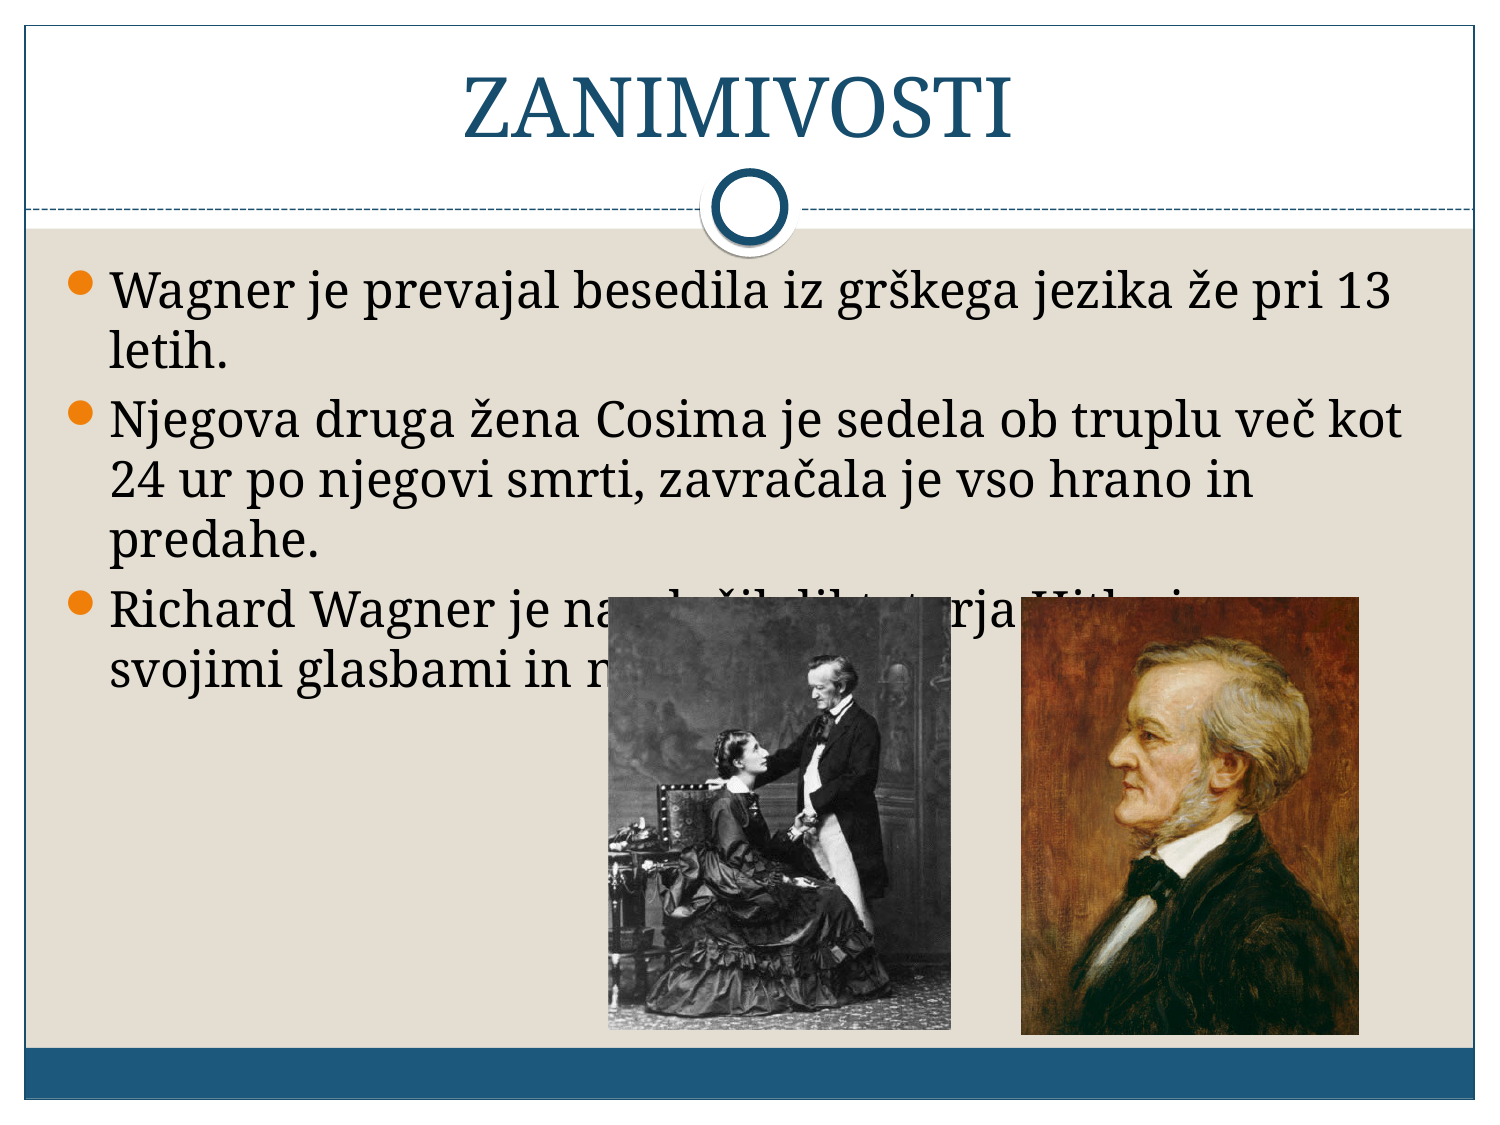

# ZANIMIVOSTI
Wagner je prevajal besedila iz grškega jezika že pri 13 letih.
Njegova druga žena Cosima je sedela ob truplu več kot 24 ur po njegovi smrti, zavračala je vso hrano in predahe.
Richard Wagner je navdušil diktatorja Hitlerja s svojimi glasbami in mislimi.